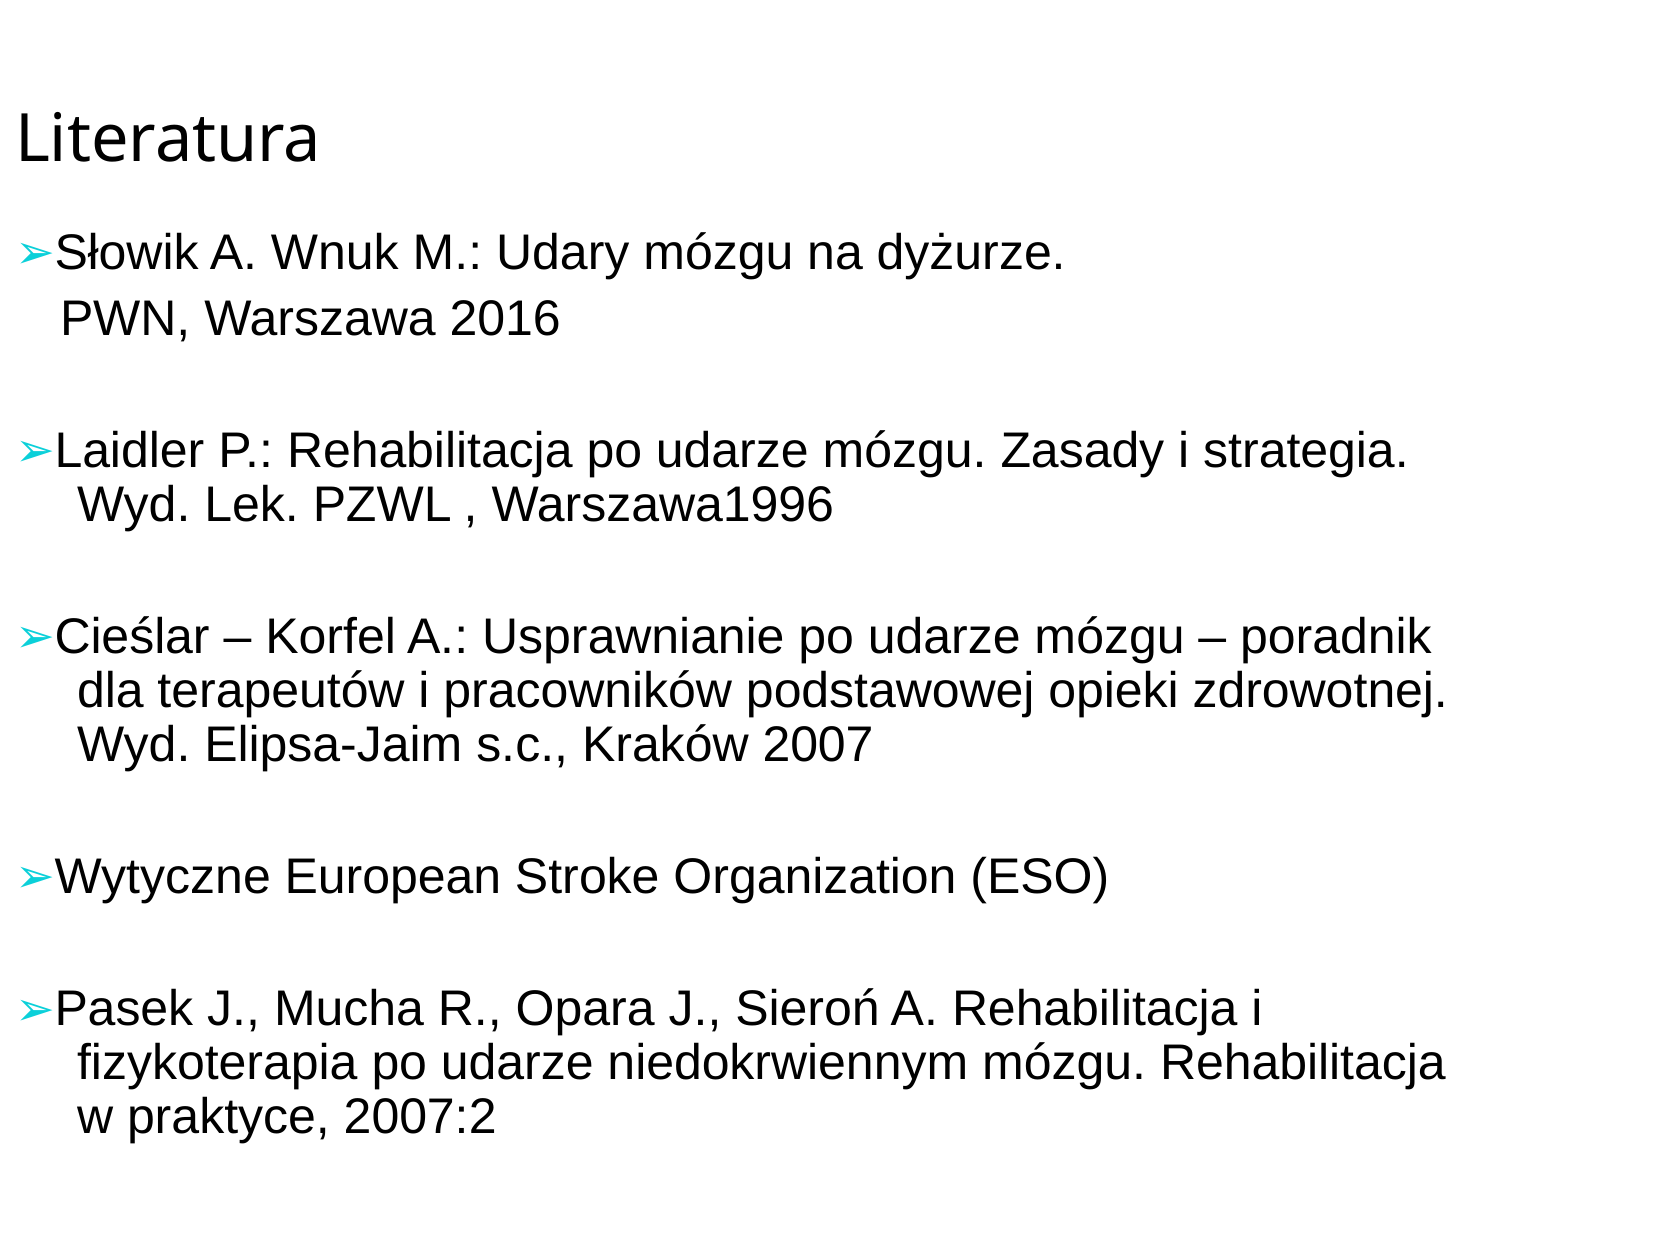

# Literatura
Słowik A. Wnuk M.: Udary mózgu na dyżurze.
 PWN, Warszawa 2016
Laidler P.: Rehabilitacja po udarze mózgu. Zasady i strategia. Wyd. Lek. PZWL , Warszawa1996
Cieślar – Korfel A.: Usprawnianie po udarze mózgu – poradnik dla terapeutów i pracowników podstawowej opieki zdrowotnej. Wyd. Elipsa-Jaim s.c., Kraków 2007
Wytyczne European Stroke Organization (ESO)
Pasek J., Mucha R., Opara J., Sieroń A. Rehabilitacja i fizykoterapia po udarze niedokrwiennym mózgu. Rehabilitacja w praktyce, 2007:2